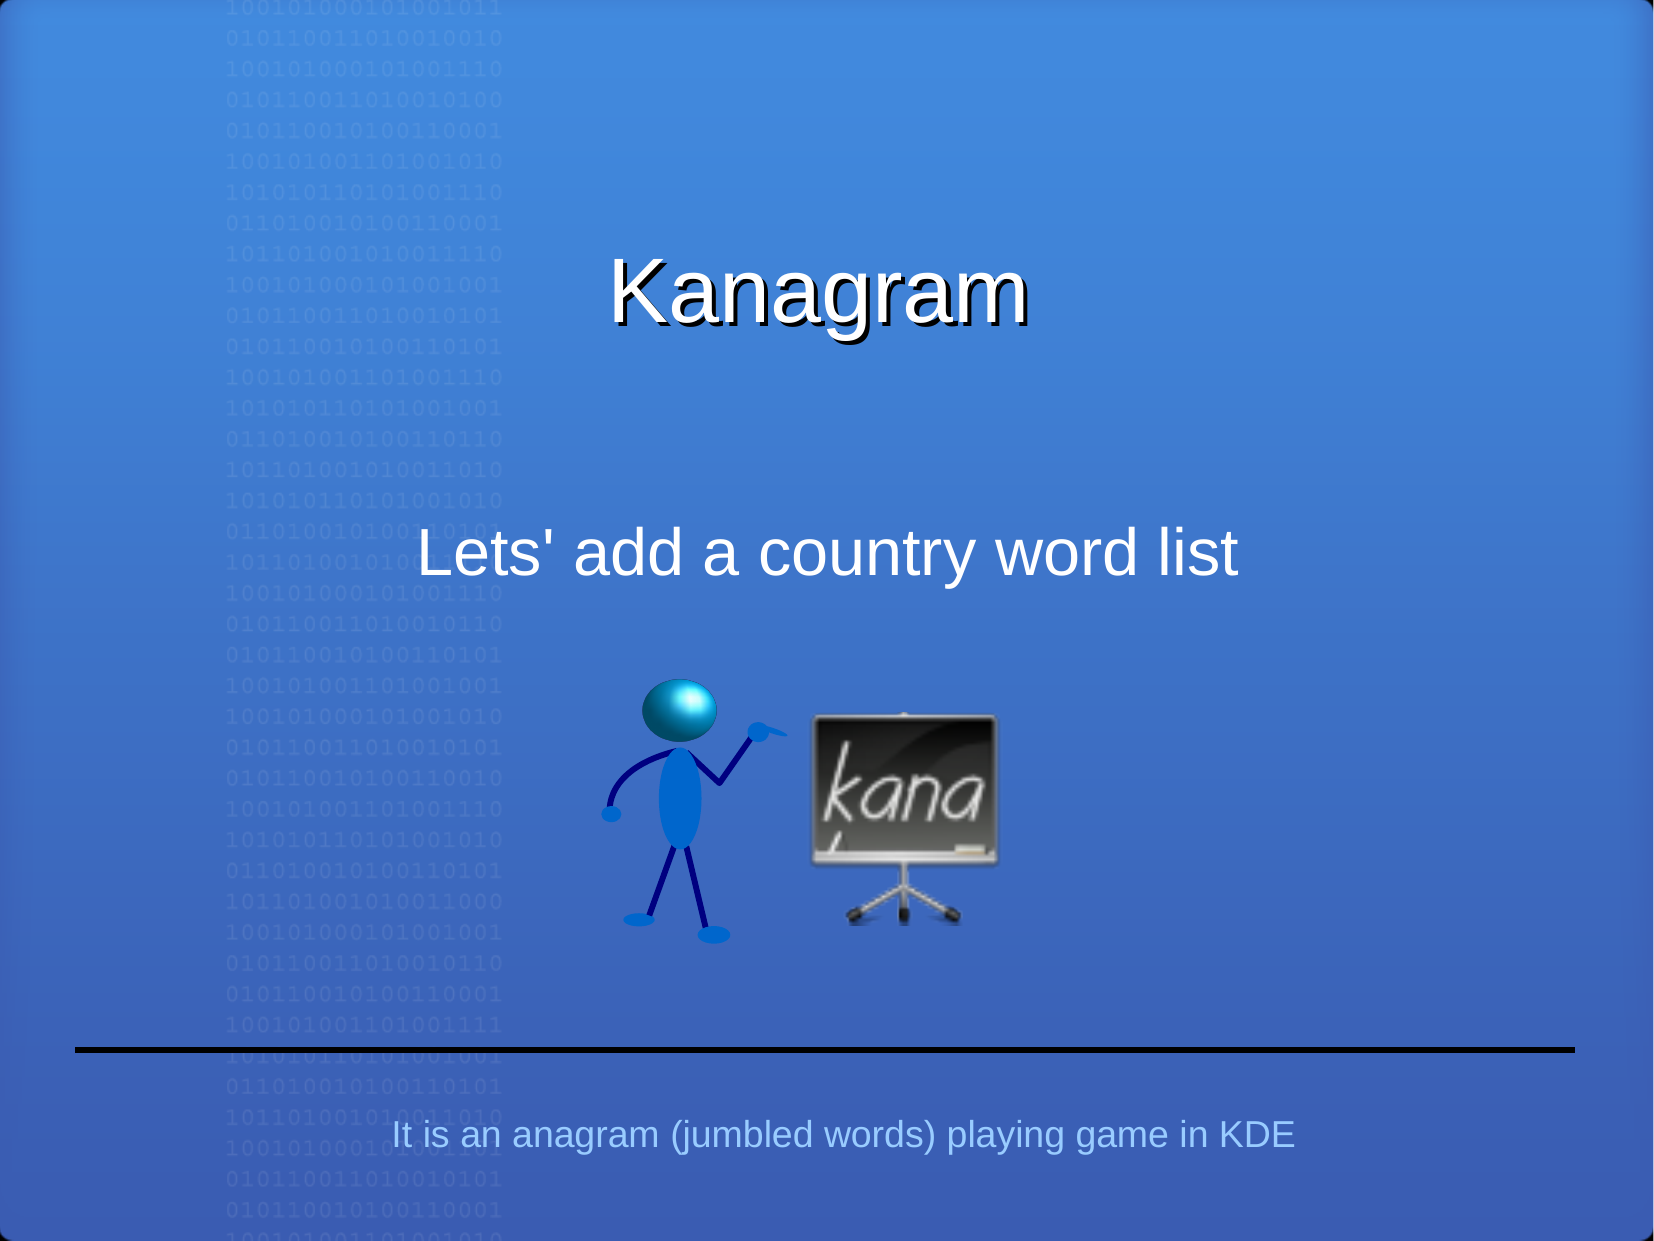

# Kanagram
 Lets' add a country word list
It is an anagram (jumbled words) playing game in KDE